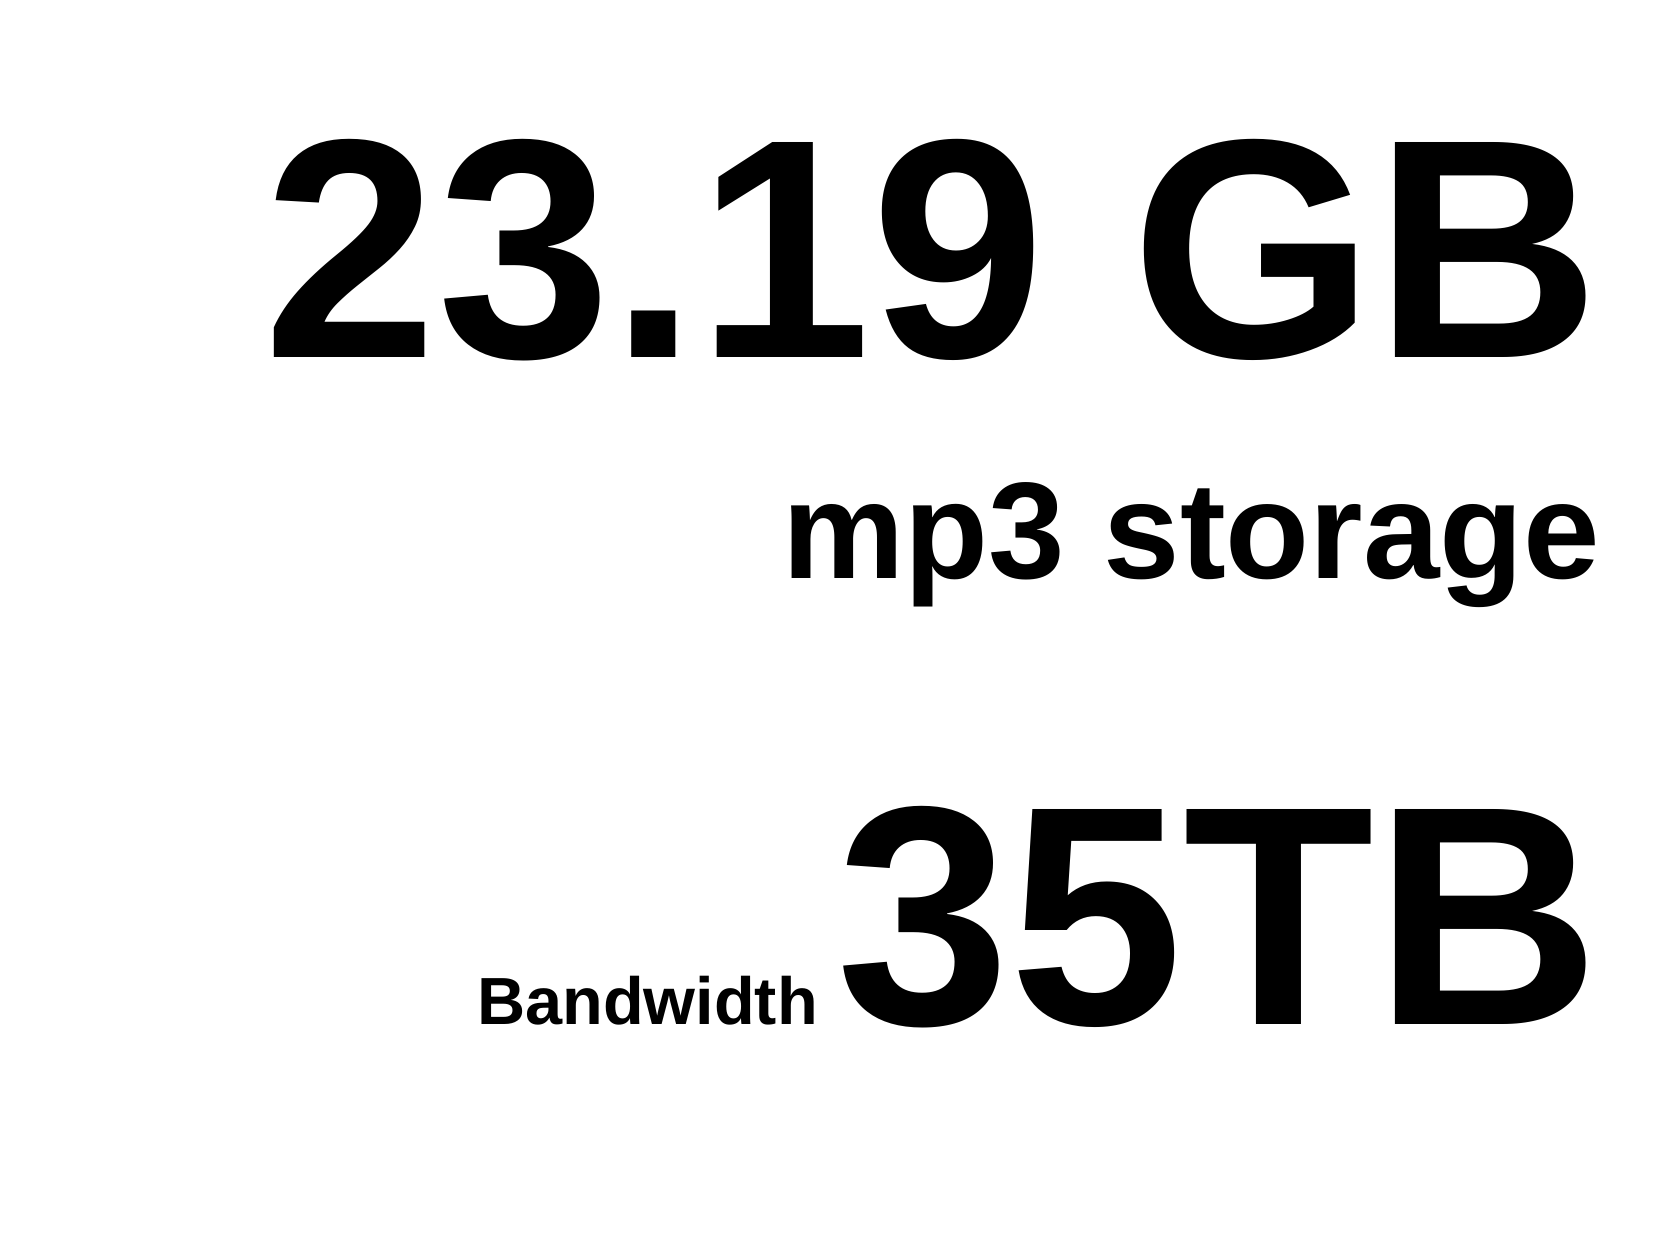

# 23.19 GB
mp3 storage
Bandwidth 35TB